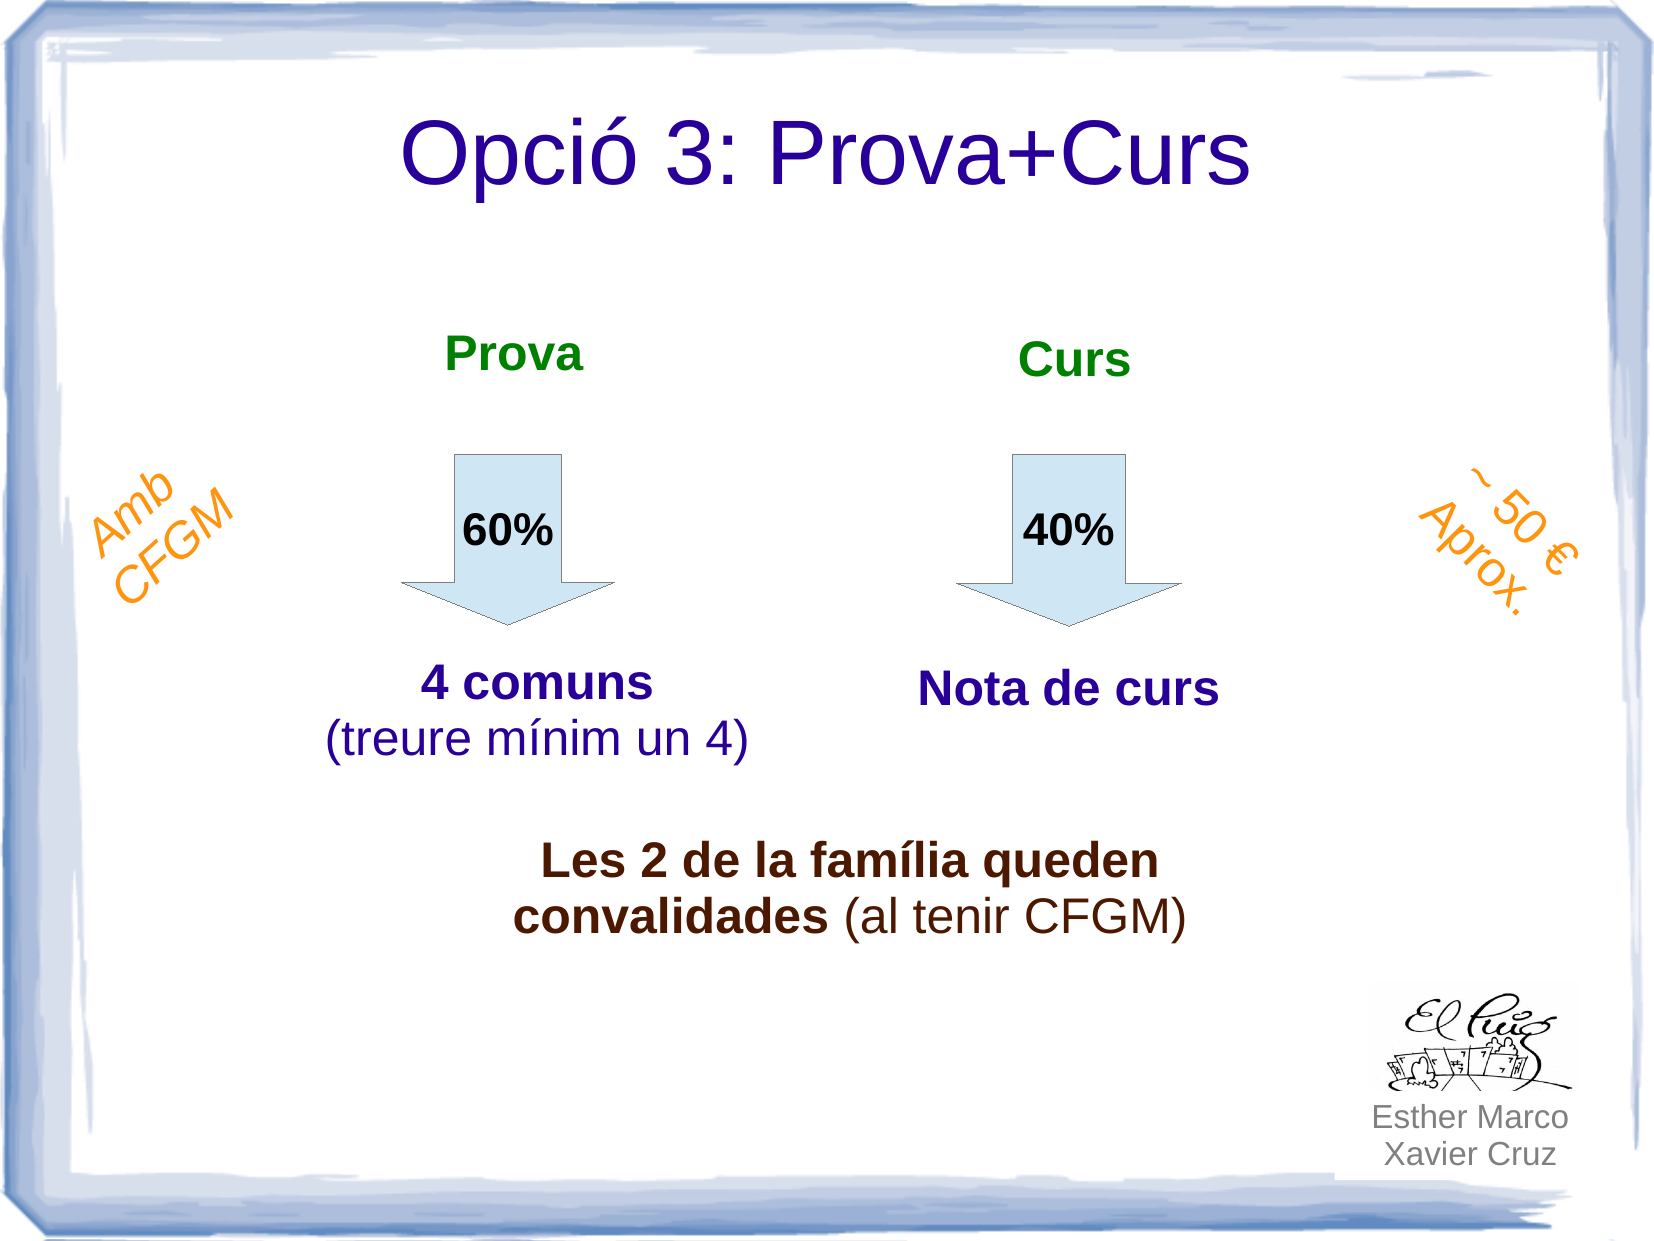

# Opció 3: Prova+Curs
Prova
Curs
60%
40%
Amb
 CFGM
~ 50 €
Aprox.
4 comuns (treure mínim un 4)
Nota de curs
Les 2 de la família queden convalidades (al tenir CFGM)